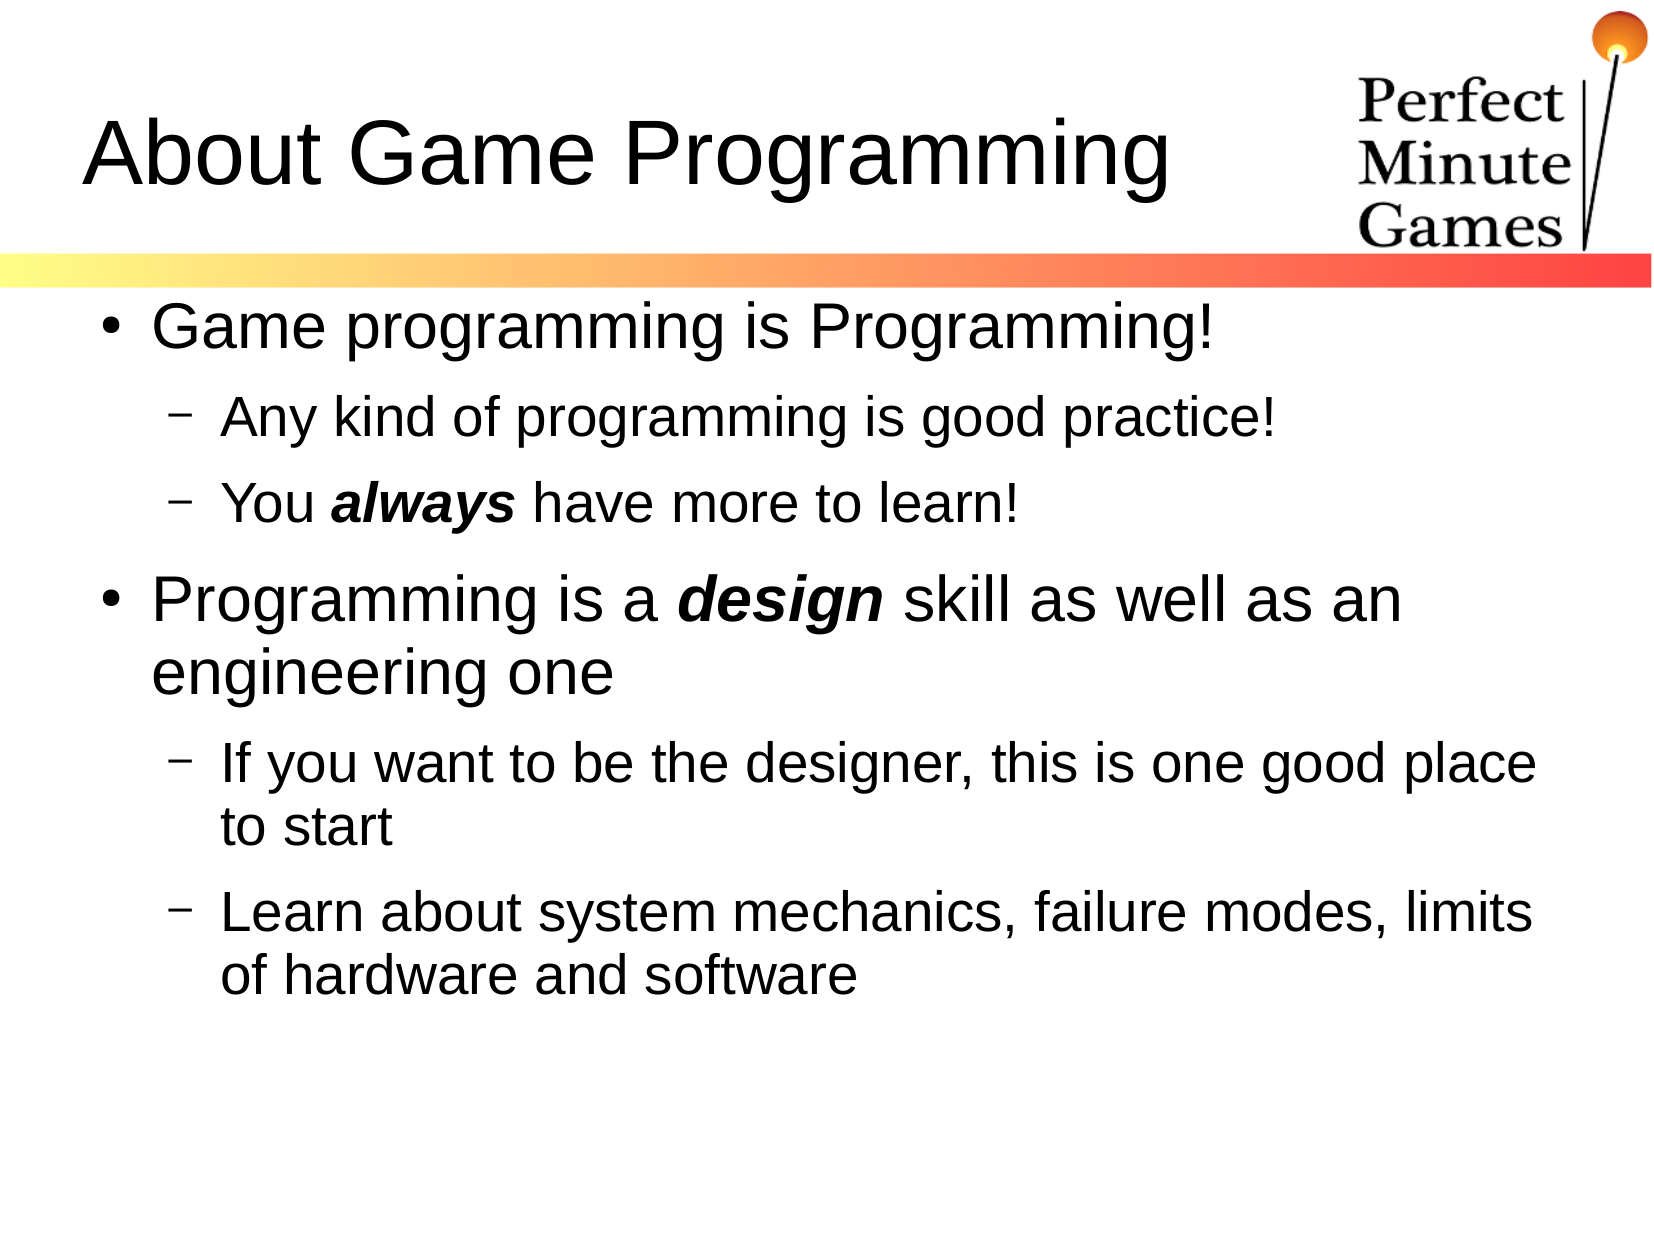

# About Game Programming
Game programming is Programming!
Any kind of programming is good practice!
You always have more to learn!
Programming is a design skill as well as an engineering one
If you want to be the designer, this is one good place to start
Learn about system mechanics, failure modes, limits of hardware and software